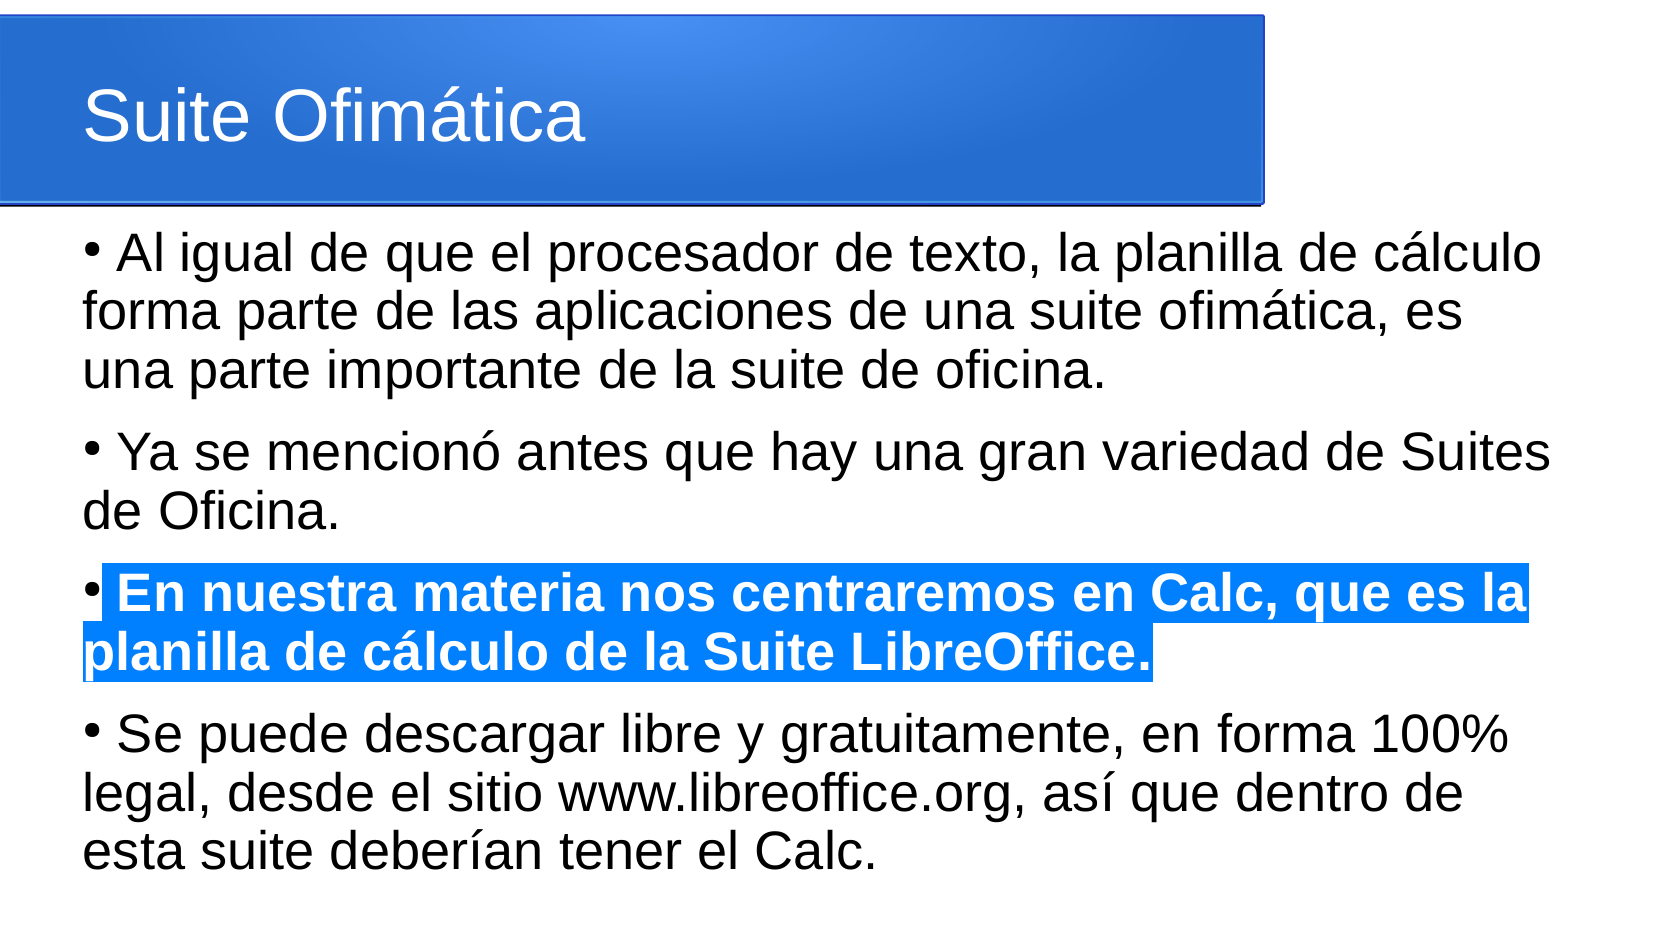

# Suite Ofimática
 Al igual de que el procesador de texto, la planilla de cálculo forma parte de las aplicaciones de una suite ofimática, es una parte importante de la suite de oficina.
 Ya se mencionó antes que hay una gran variedad de Suites de Oficina.
 En nuestra materia nos centraremos en Calc, que es la planilla de cálculo de la Suite LibreOffice.
 Se puede descargar libre y gratuitamente, en forma 100% legal, desde el sitio www.libreoffice.org, así que dentro de esta suite deberían tener el Calc.